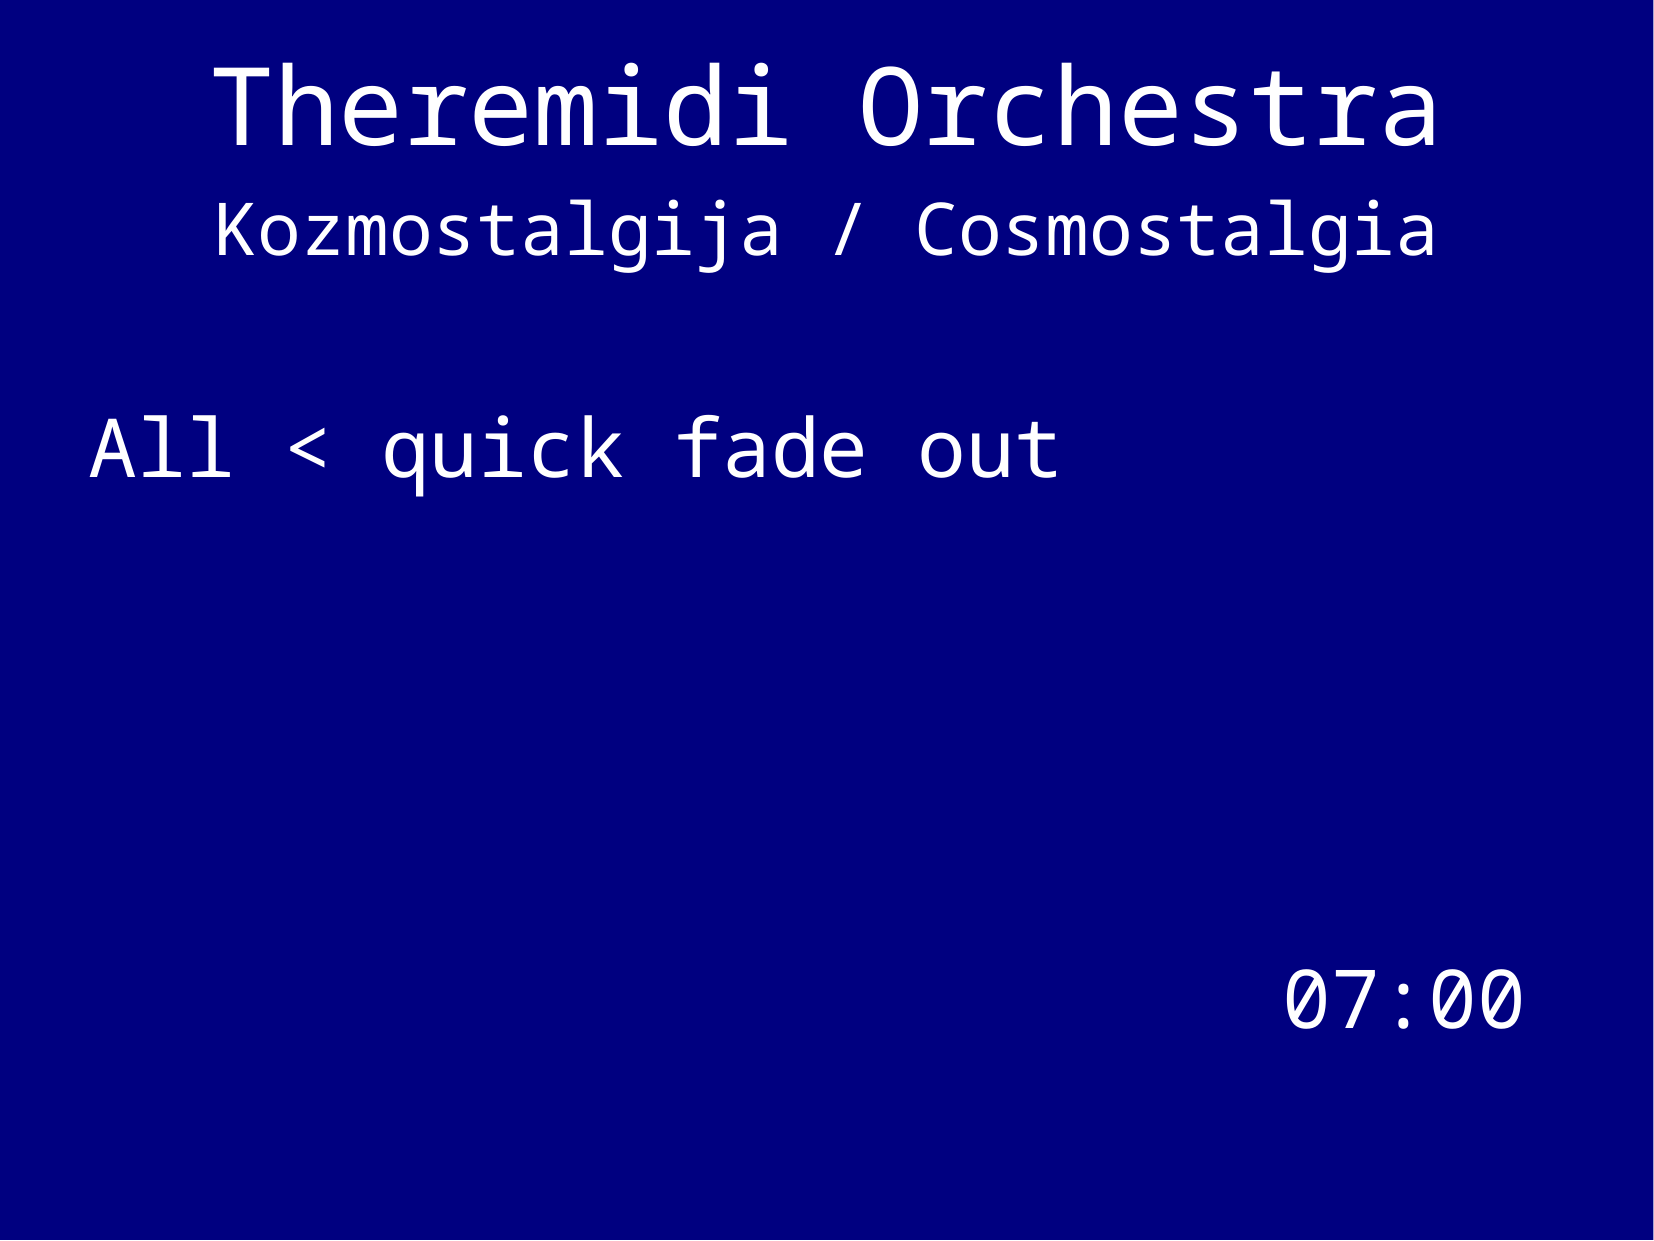

# Theremidi Orchestra Kozmostalgija / Cosmostalgia
All < quick fade out
07:00